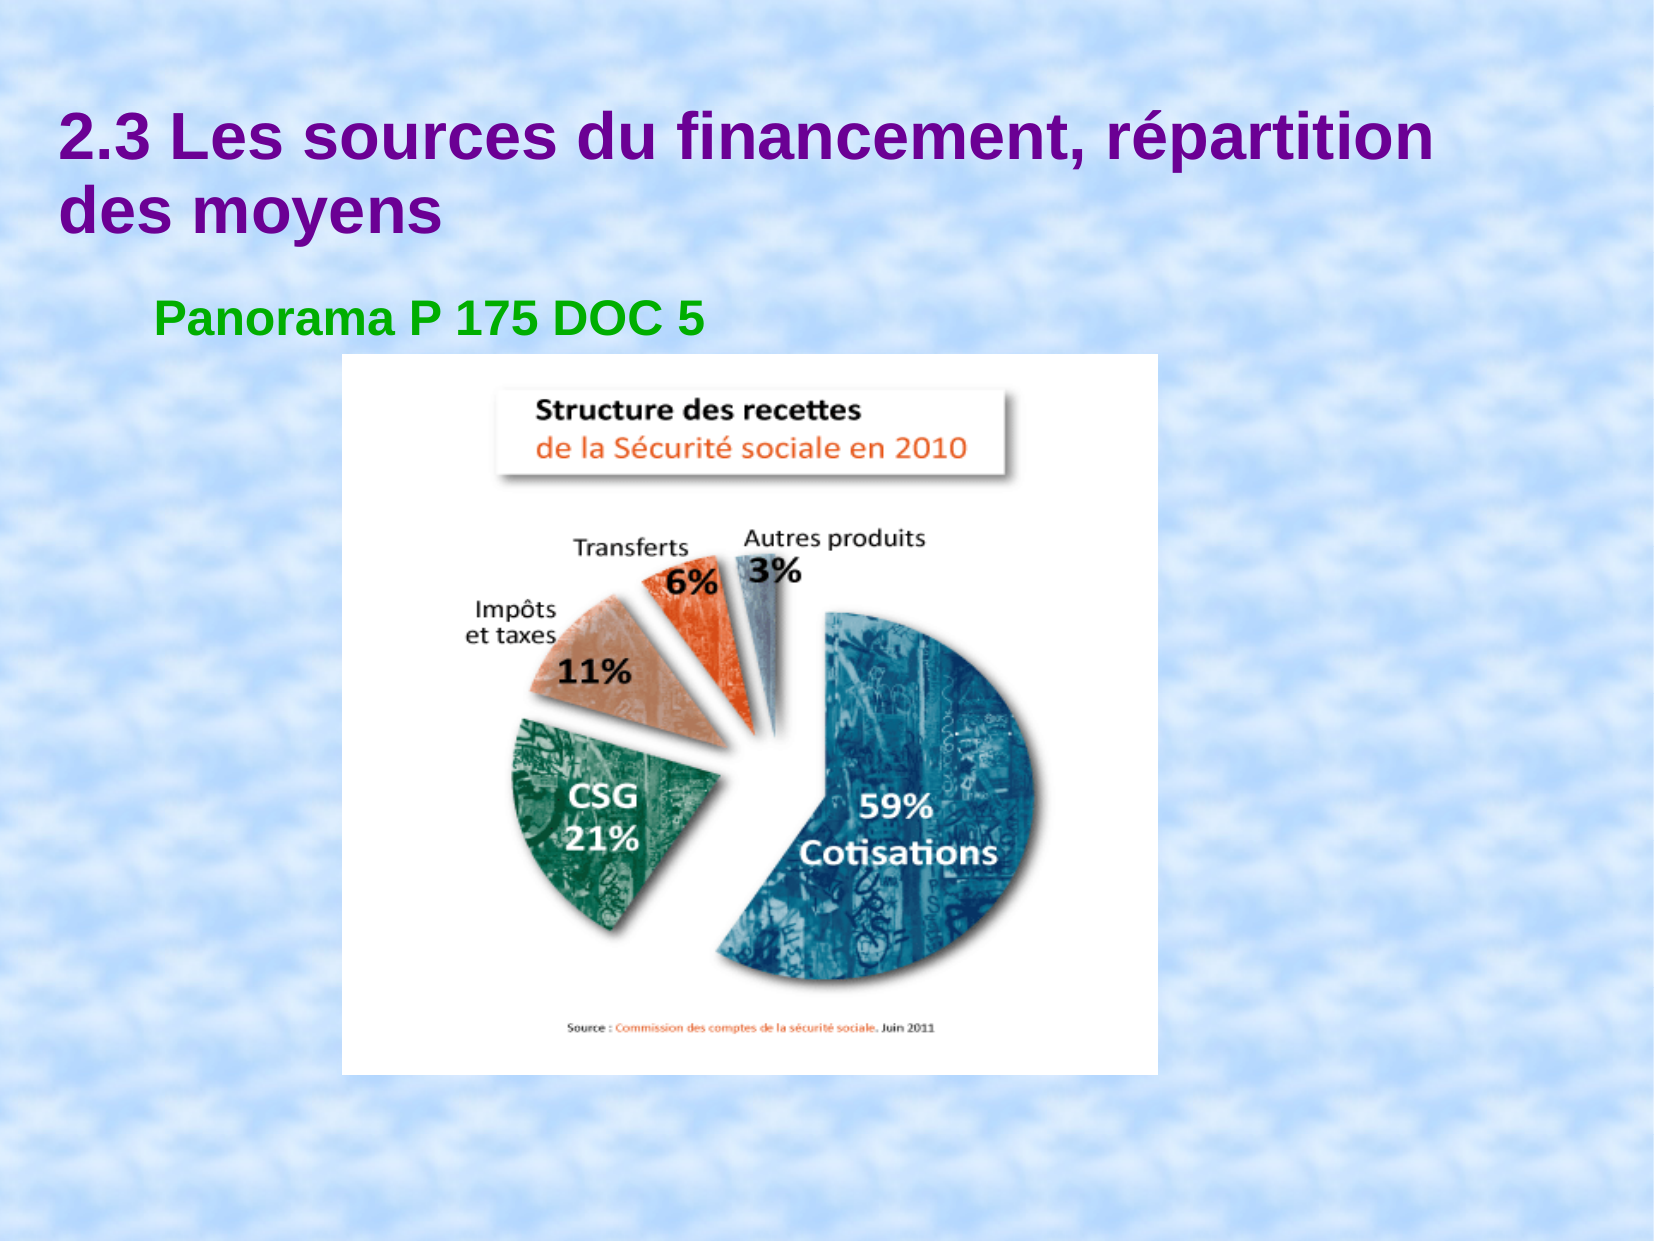

# 2.3 Les sources du financement, répartition des moyens
Panorama P 175 DOC 5